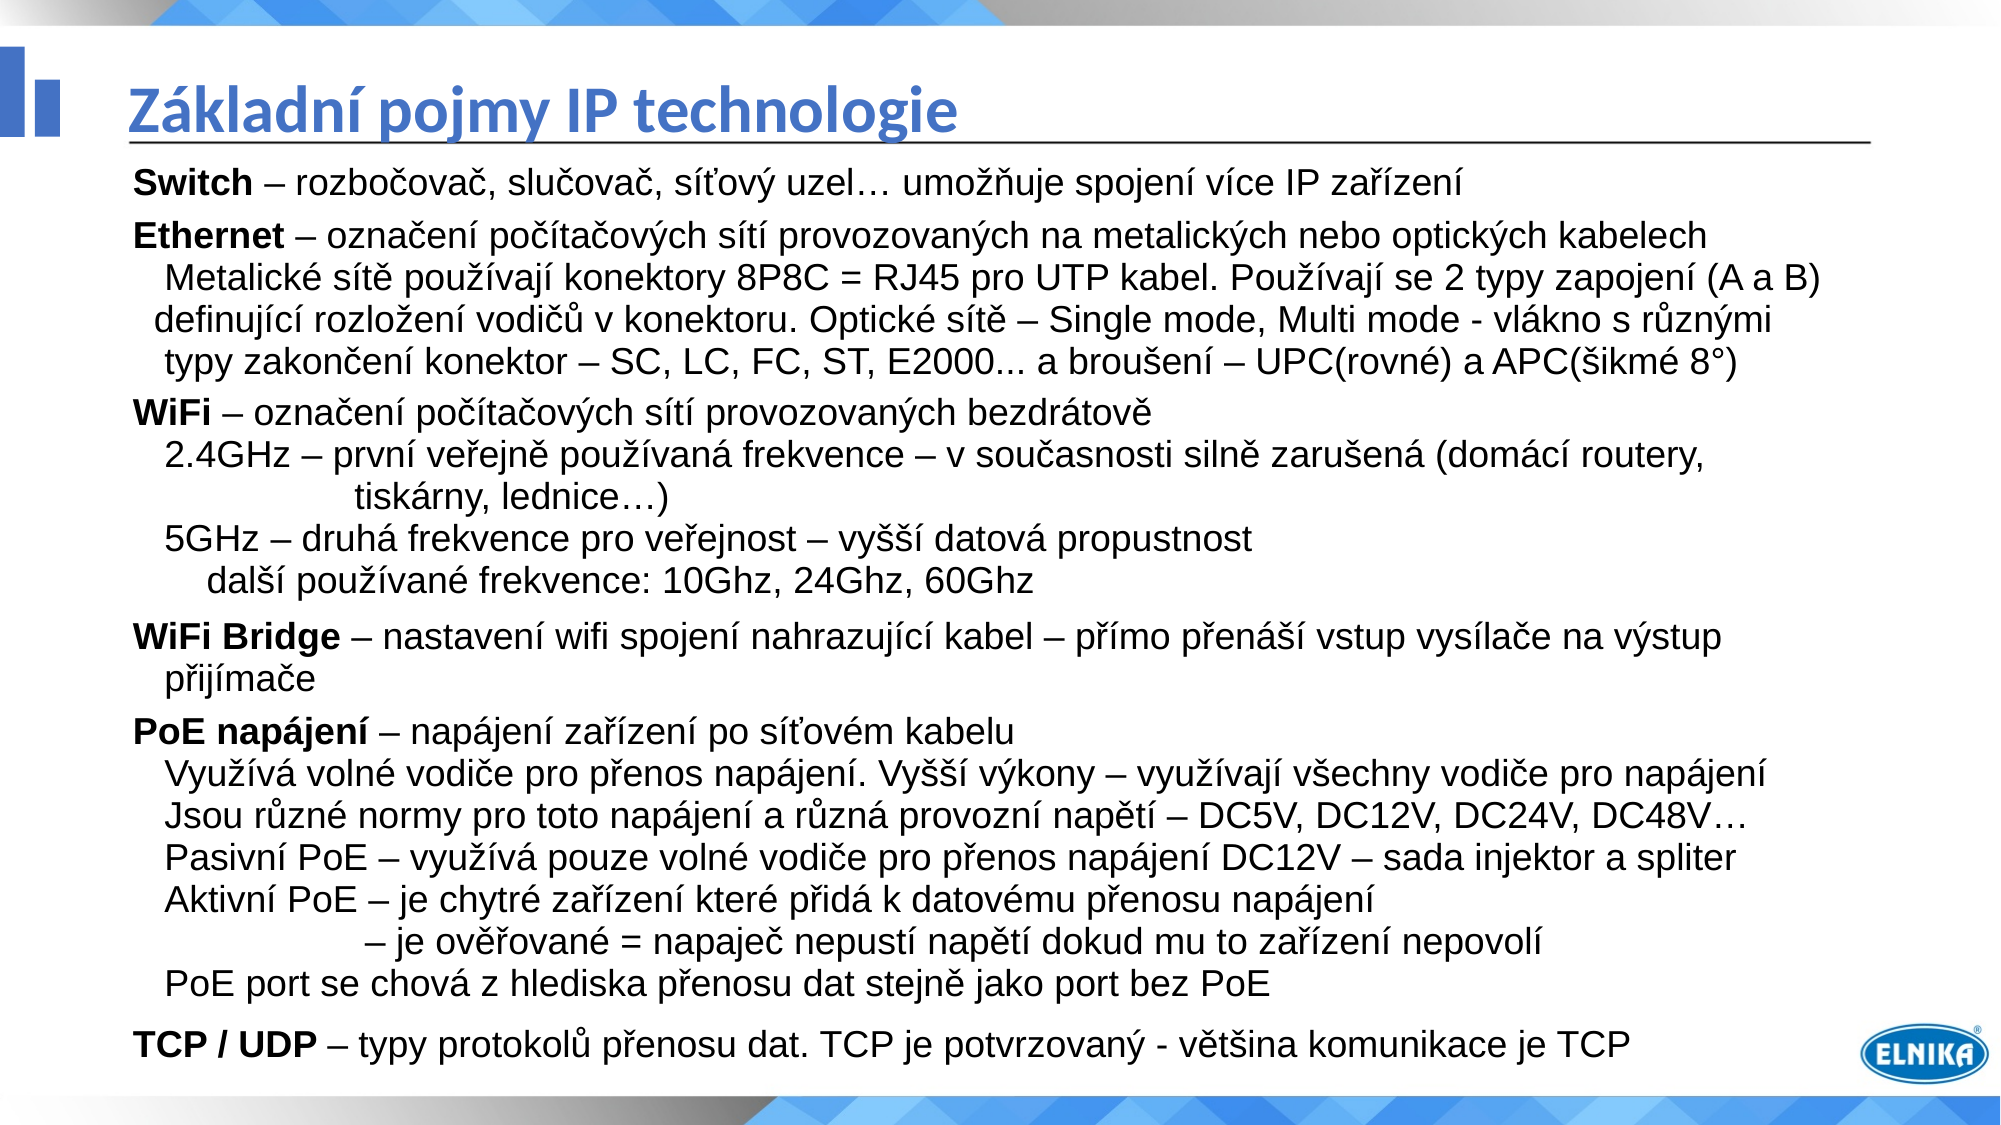

Základní pojmy IP technologie
Switch – rozbočovač, slučovač, síťový uzel… umožňuje spojení více IP zařízení
Ethernet – označení počítačových sítí provozovaných na metalických nebo optických kabelech
 Metalické sítě používají konektory 8P8C = RJ45 pro UTP kabel. Používají se 2 typy zapojení (A a B) definující rozložení vodičů v konektoru. Optické sítě – Single mode, Multi mode - vlákno s různými 	 typy zakončení konektor – SC, LC, FC, ST, E2000... a broušení – UPC(rovné) a APC(šikmé 8°)
WiFi – označení počítačových sítí provozovaných bezdrátově
 2.4GHz – první veřejně používaná frekvence – v současnosti silně zarušená (domácí routery, 					tiskárny, lednice…)
 5GHz – druhá frekvence pro veřejnost – vyšší datová propustnost
	další používané frekvence: 10Ghz, 24Ghz, 60Ghz
WiFi Bridge – nastavení wifi spojení nahrazující kabel – přímo přenáší vstup vysílače na výstup 		 přijímače
PoE napájení – napájení zařízení po síťovém kabelu
 Využívá volné vodiče pro přenos napájení. Vyšší výkony – využívají všechny vodiče pro napájení
 Jsou různé normy pro toto napájení a různá provozní napětí – DC5V, DC12V, DC24V, DC48V…
 Pasivní PoE – využívá pouze volné vodiče pro přenos napájení DC12V – sada injektor a spliter
 Aktivní PoE – je chytré zařízení které přidá k datovému přenosu napájení
 			 – je ověřované = napaječ nepustí napětí dokud mu to zařízení nepovolí
 PoE port se chová z hlediska přenosu dat stejně jako port bez PoE
TCP / UDP – typy protokolů přenosu dat. TCP je potvrzovaný - většina komunikace je TCP